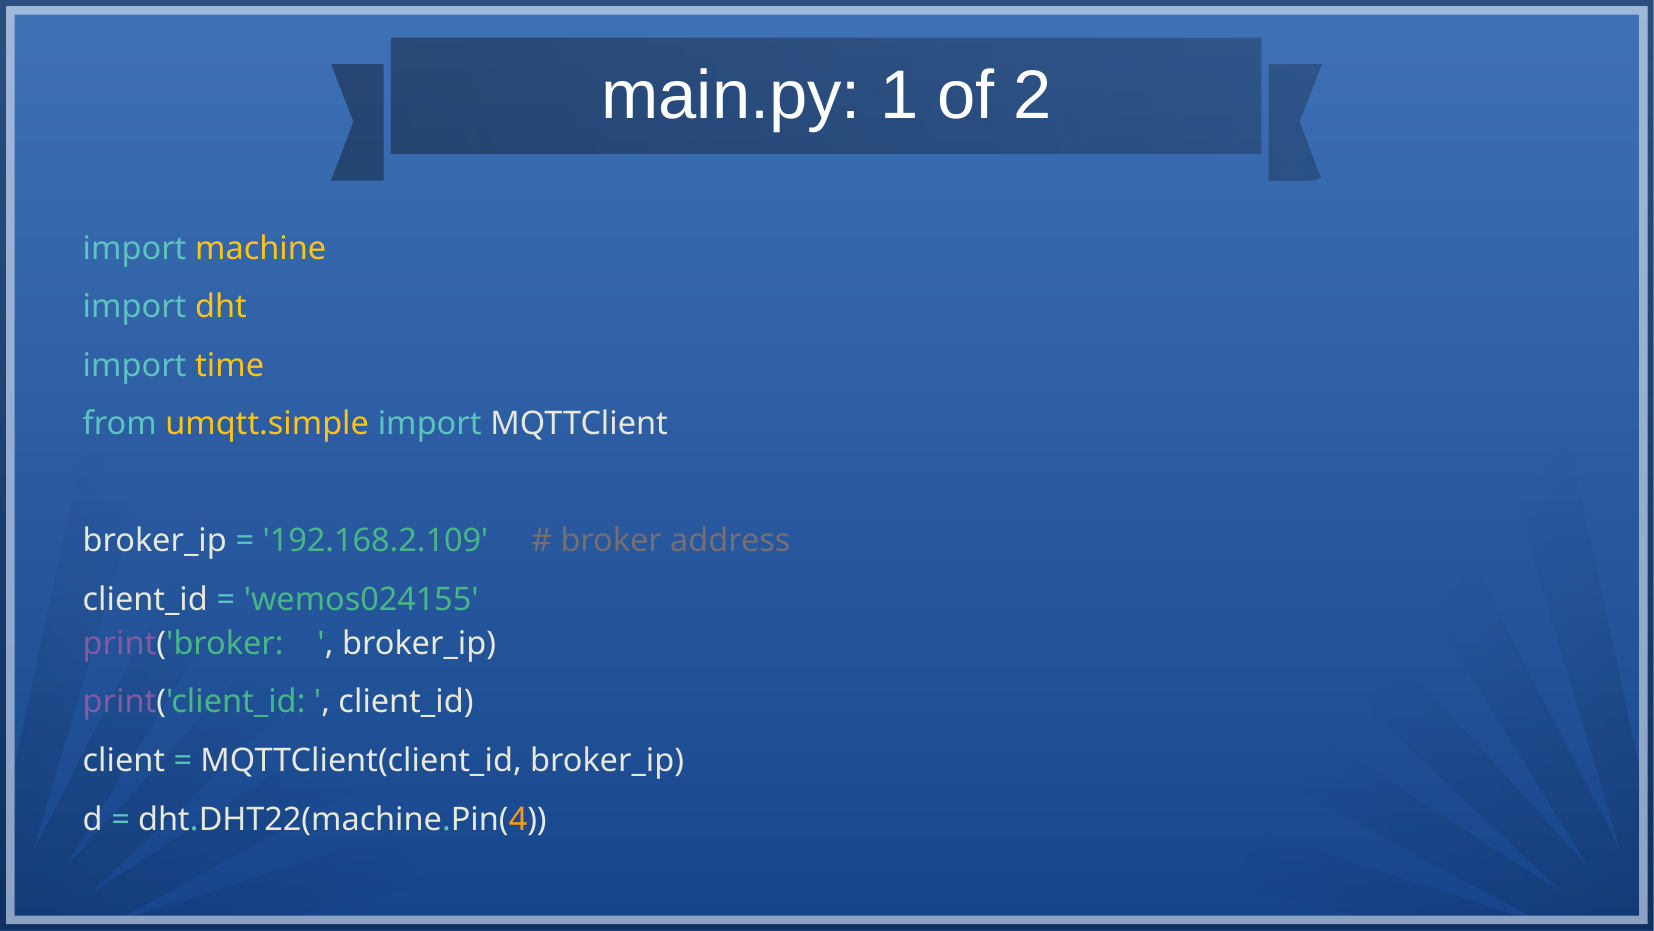

# main.py: 1 of 2
import machine
import dht
import time
from umqtt.simple import MQTTClient
broker_ip = '192.168.2.109' # broker address
client_id = 'wemos024155'
print('broker: ', broker_ip)
print('client_id: ', client_id)
client = MQTTClient(client_id, broker_ip)
d = dht.DHT22(machine.Pin(4))